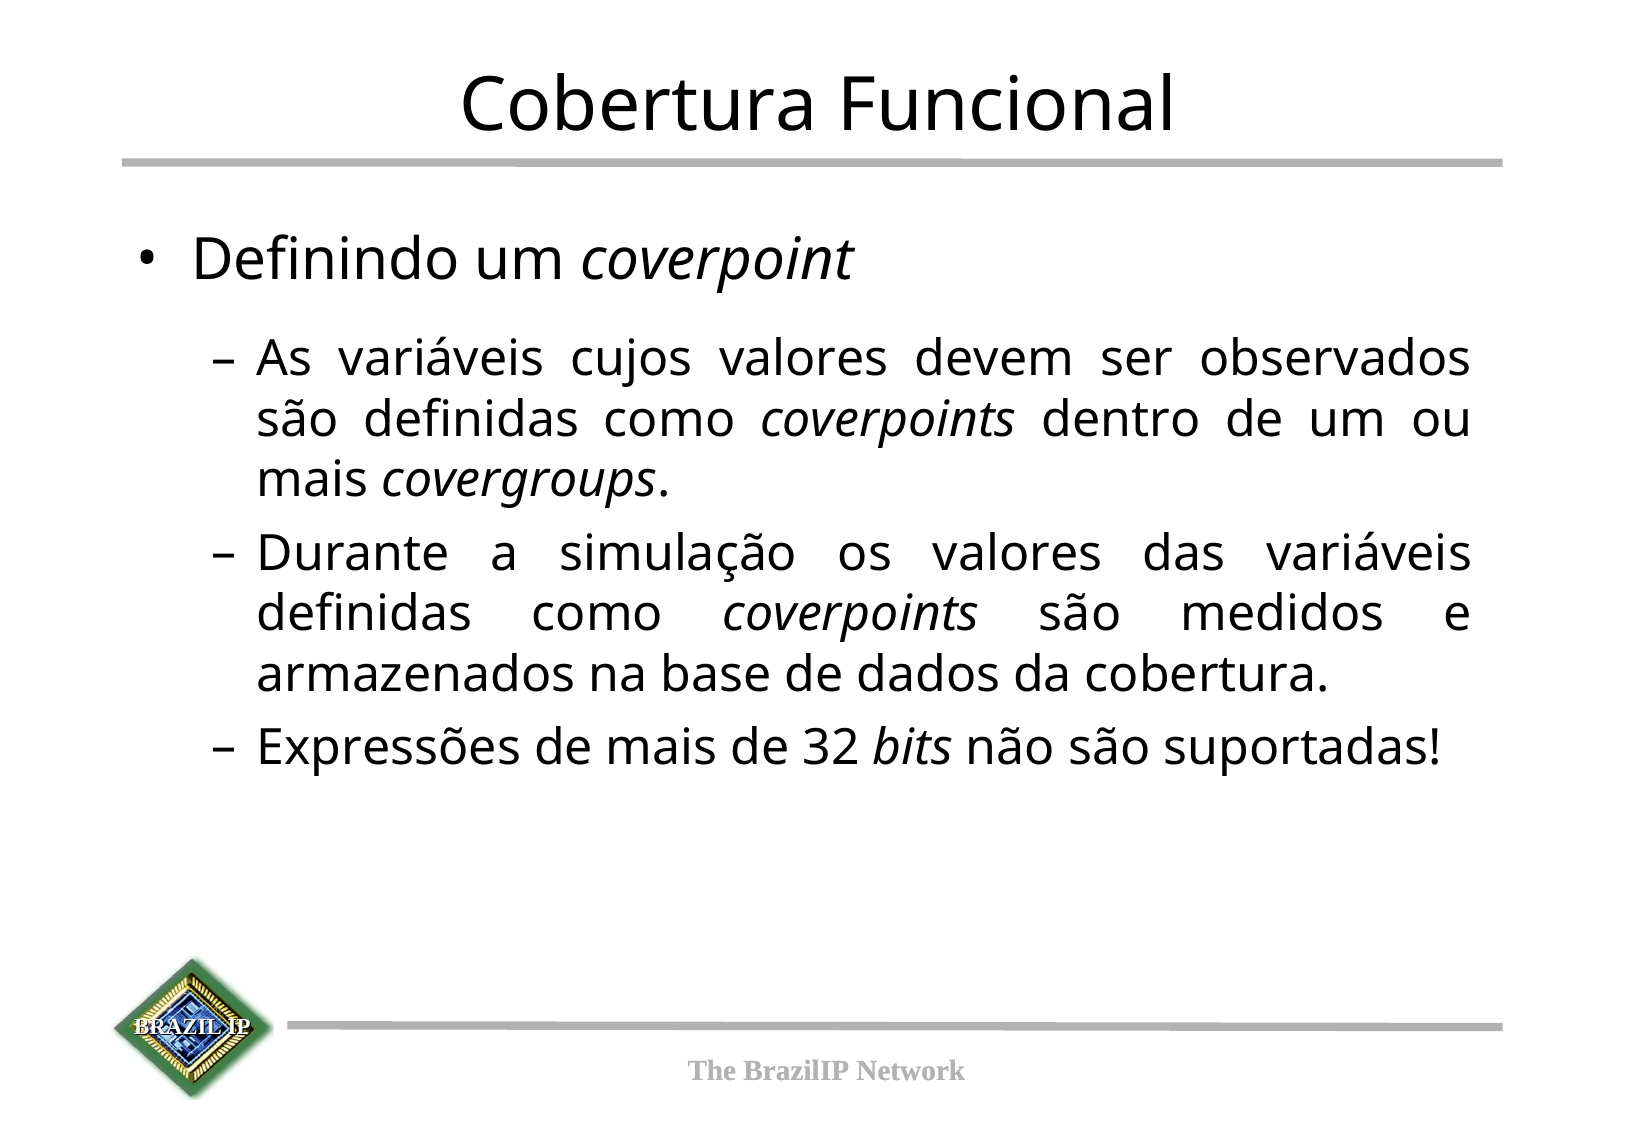

# Cobertura Funcional
Definindo um coverpoint
As variáveis cujos valores devem ser observados são definidas como coverpoints dentro de um ou mais covergroups.
Durante a simulação os valores das variáveis definidas como coverpoints são medidos e armazenados na base de dados da cobertura.
Expressões de mais de 32 bits não são suportadas!